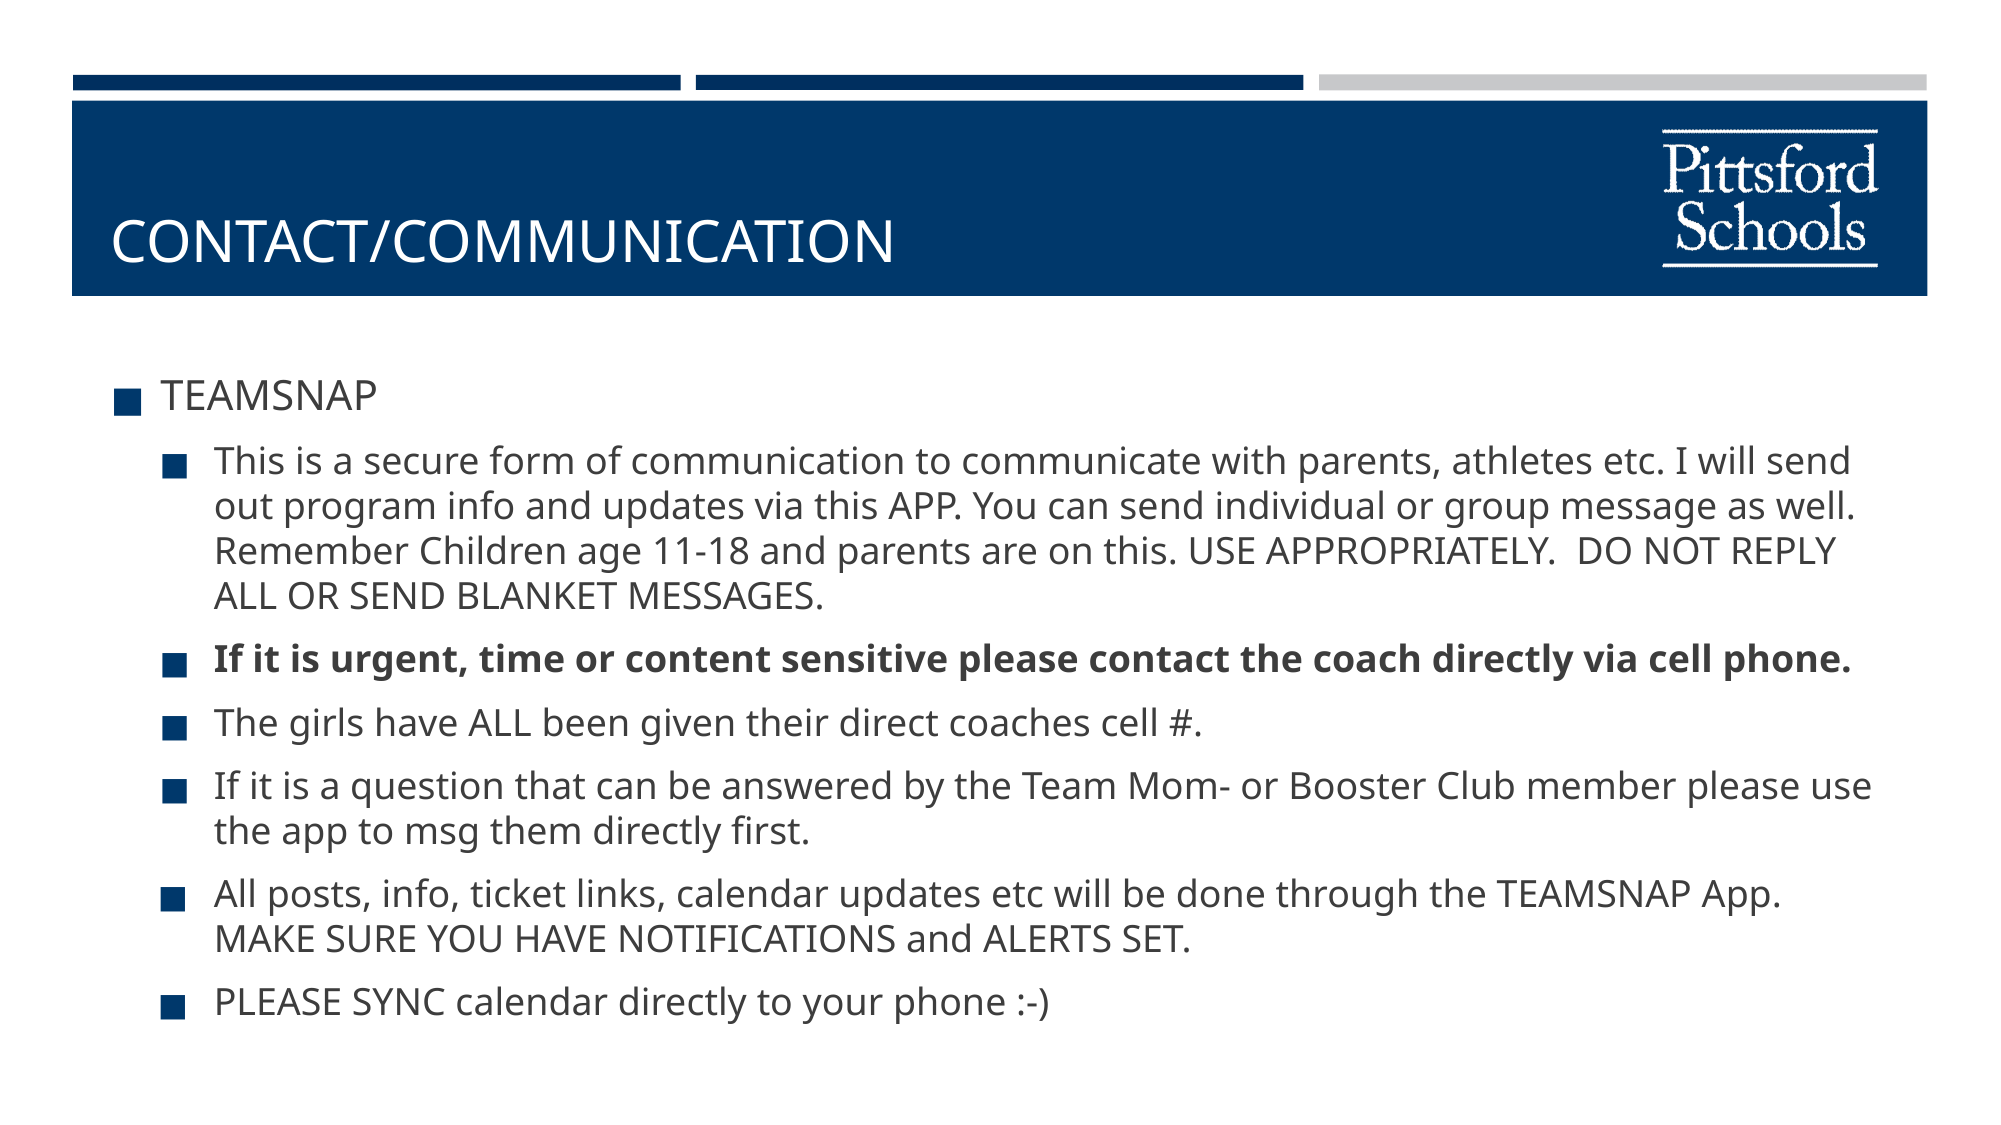

# CONTACT/COMMUNICATION
TEAMSNAP
This is a secure form of communication to communicate with parents, athletes etc. I will send out program info and updates via this APP. You can send individual or group message as well. Remember Children age 11-18 and parents are on this. USE APPROPRIATELY. DO NOT REPLY ALL OR SEND BLANKET MESSAGES.
If it is urgent, time or content sensitive please contact the coach directly via cell phone.
The girls have ALL been given their direct coaches cell #.
If it is a question that can be answered by the Team Mom- or Booster Club member please use the app to msg them directly first.
All posts, info, ticket links, calendar updates etc will be done through the TEAMSNAP App. MAKE SURE YOU HAVE NOTIFICATIONS and ALERTS SET.
PLEASE SYNC calendar directly to your phone :-)